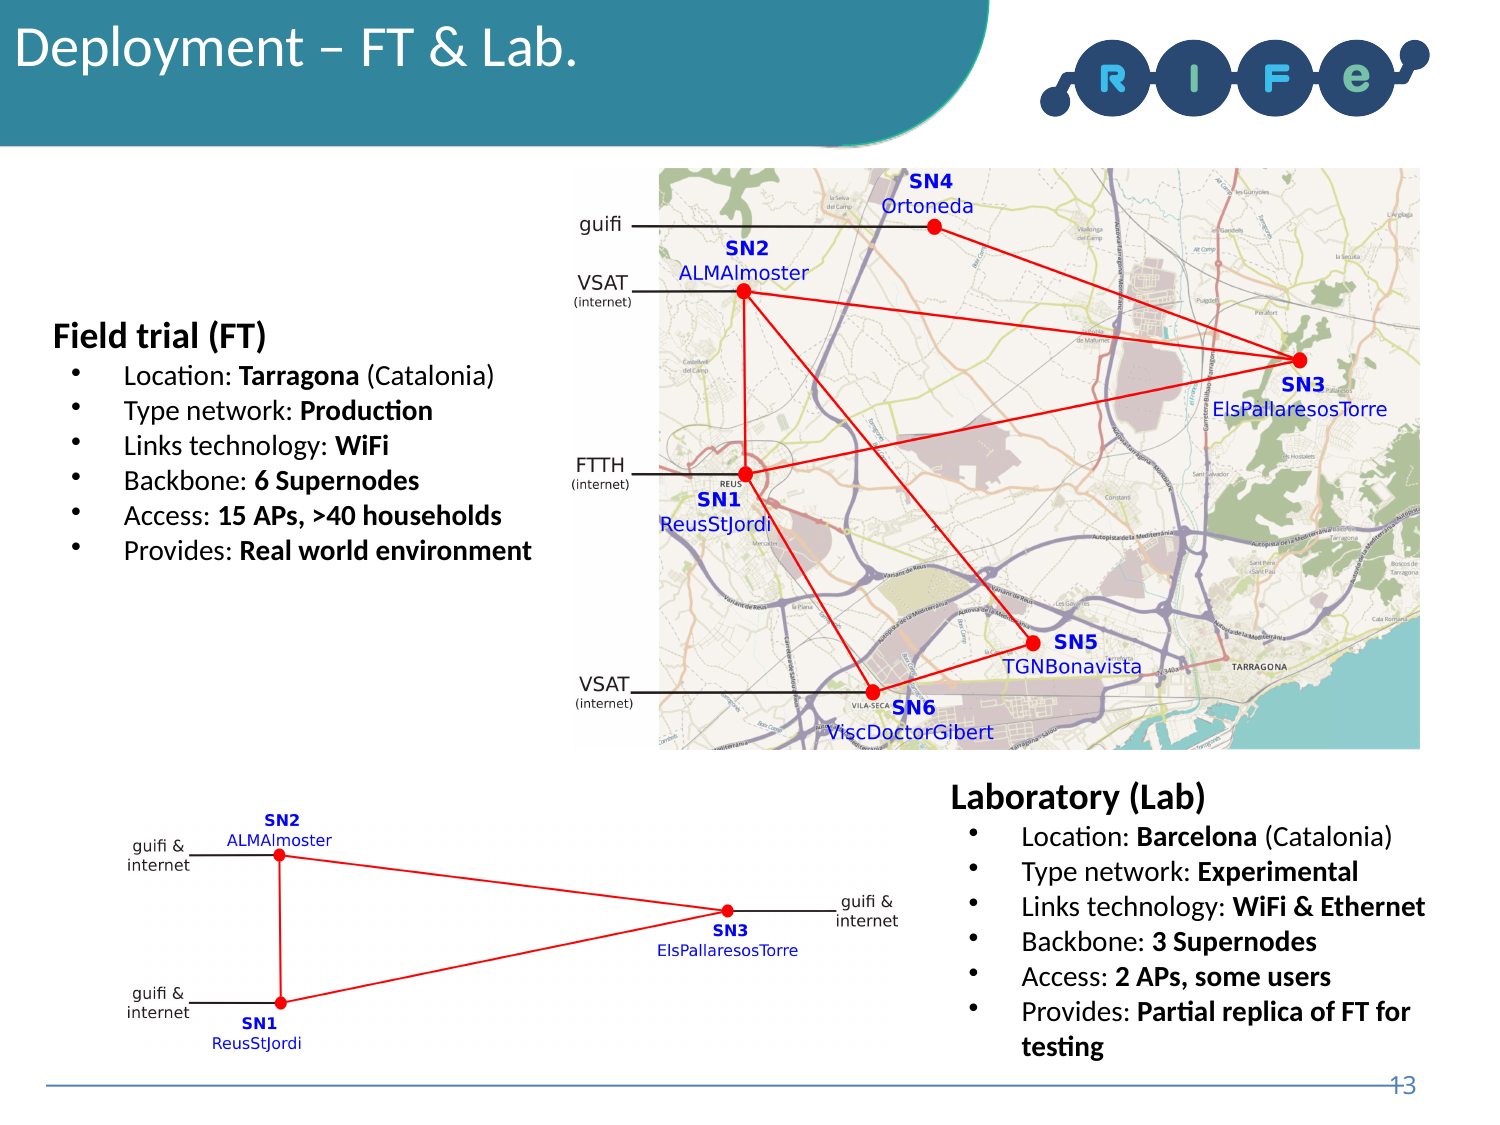

Deployment – FT & Lab.
Field trial (FT)
Location: Tarragona (Catalonia)
Type network: Production
Links technology: WiFi
Backbone: 6 Supernodes
Access: 15 APs, >40 households
Provides: Real world environment
Laboratory (Lab)
Location: Barcelona (Catalonia)
Type network: Experimental
Links technology: WiFi & Ethernet
Backbone: 3 Supernodes
Access: 2 APs, some users
Provides: Partial replica of FT for testing